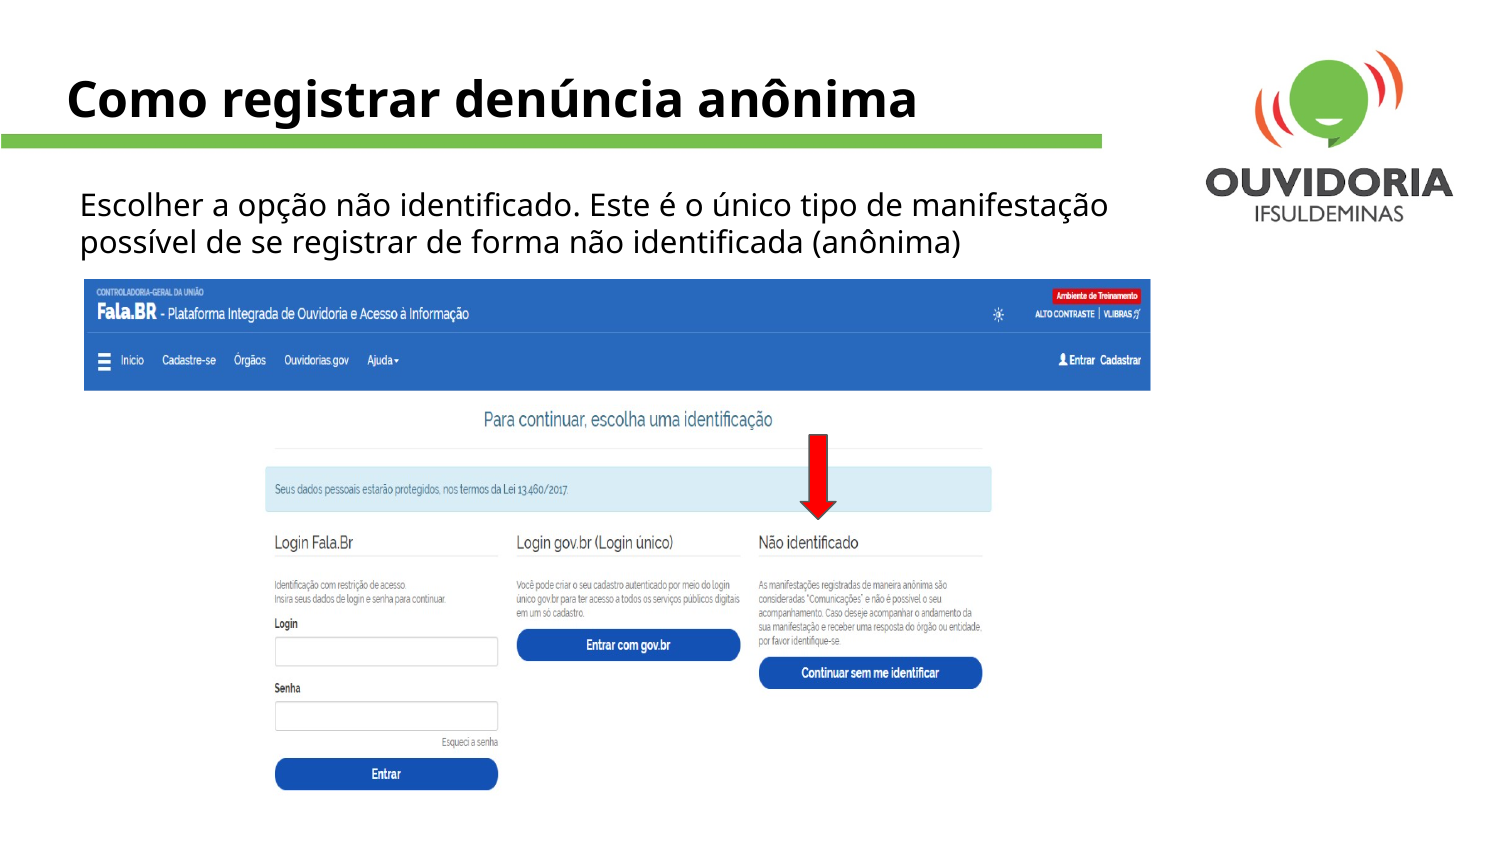

Como registrar denúncia anônima
#
Escolher a opção não identificado. Este é o único tipo de manifestação possível de se registrar de forma não identificada (anônima)